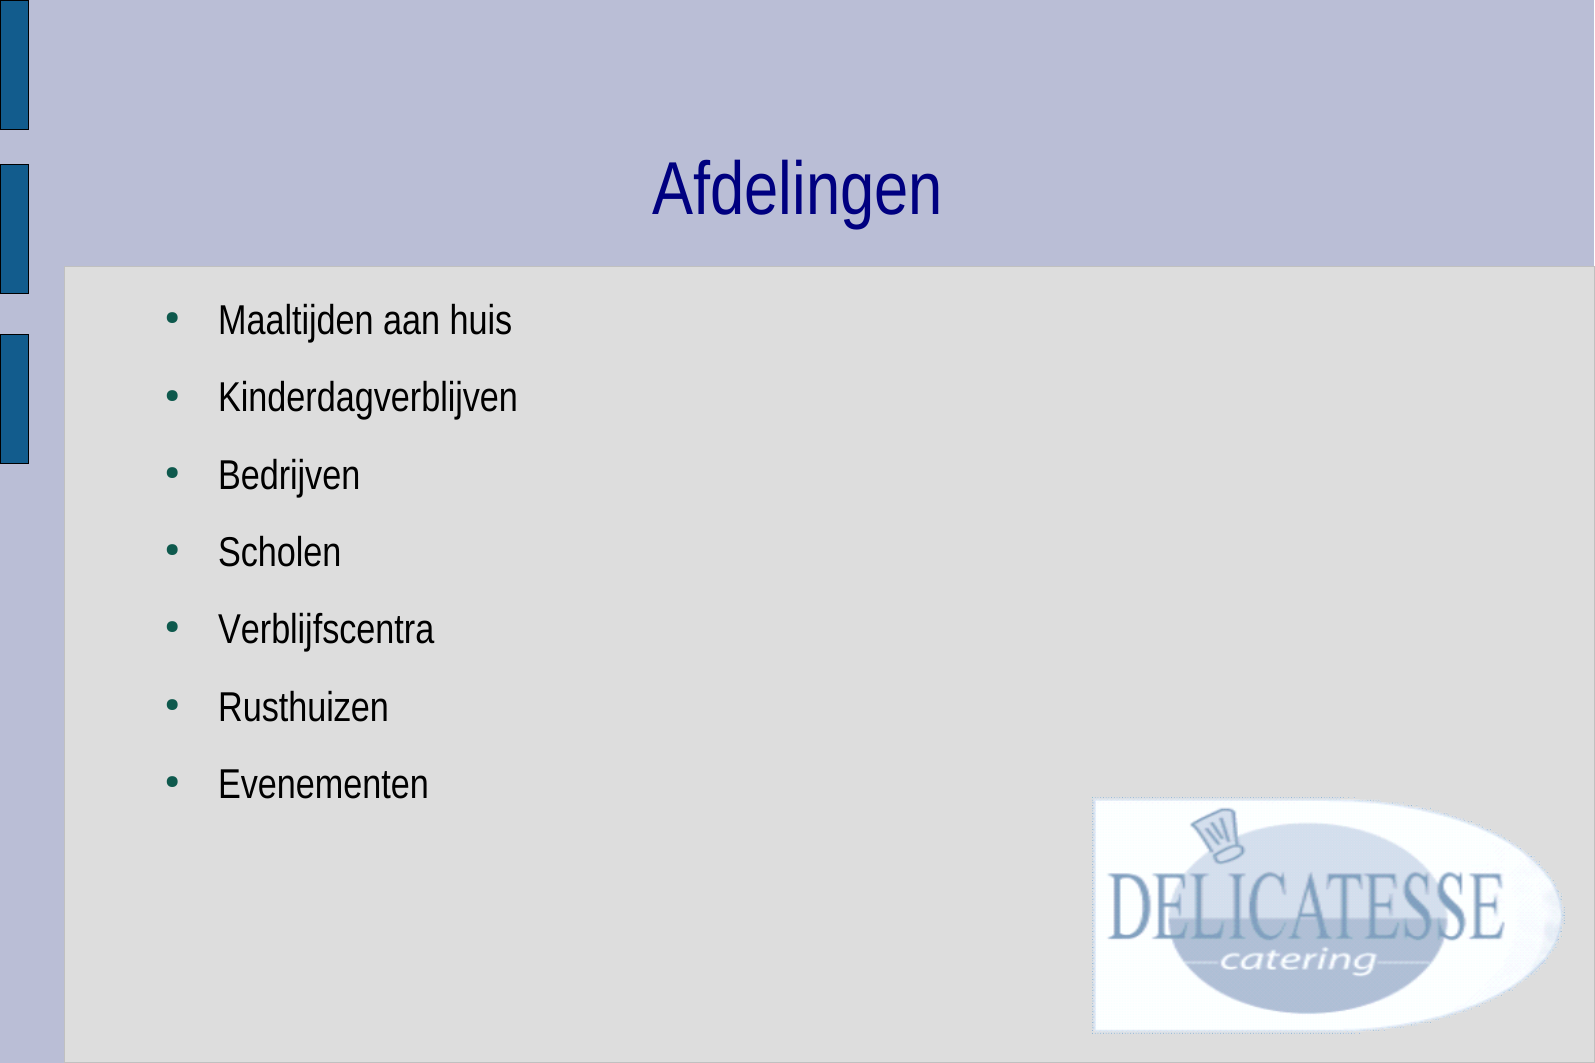

# Afdelingen
Maaltijden aan huis
Kinderdagverblijven
Bedrijven
Scholen
Verblijfscentra
Rusthuizen
Evenementen